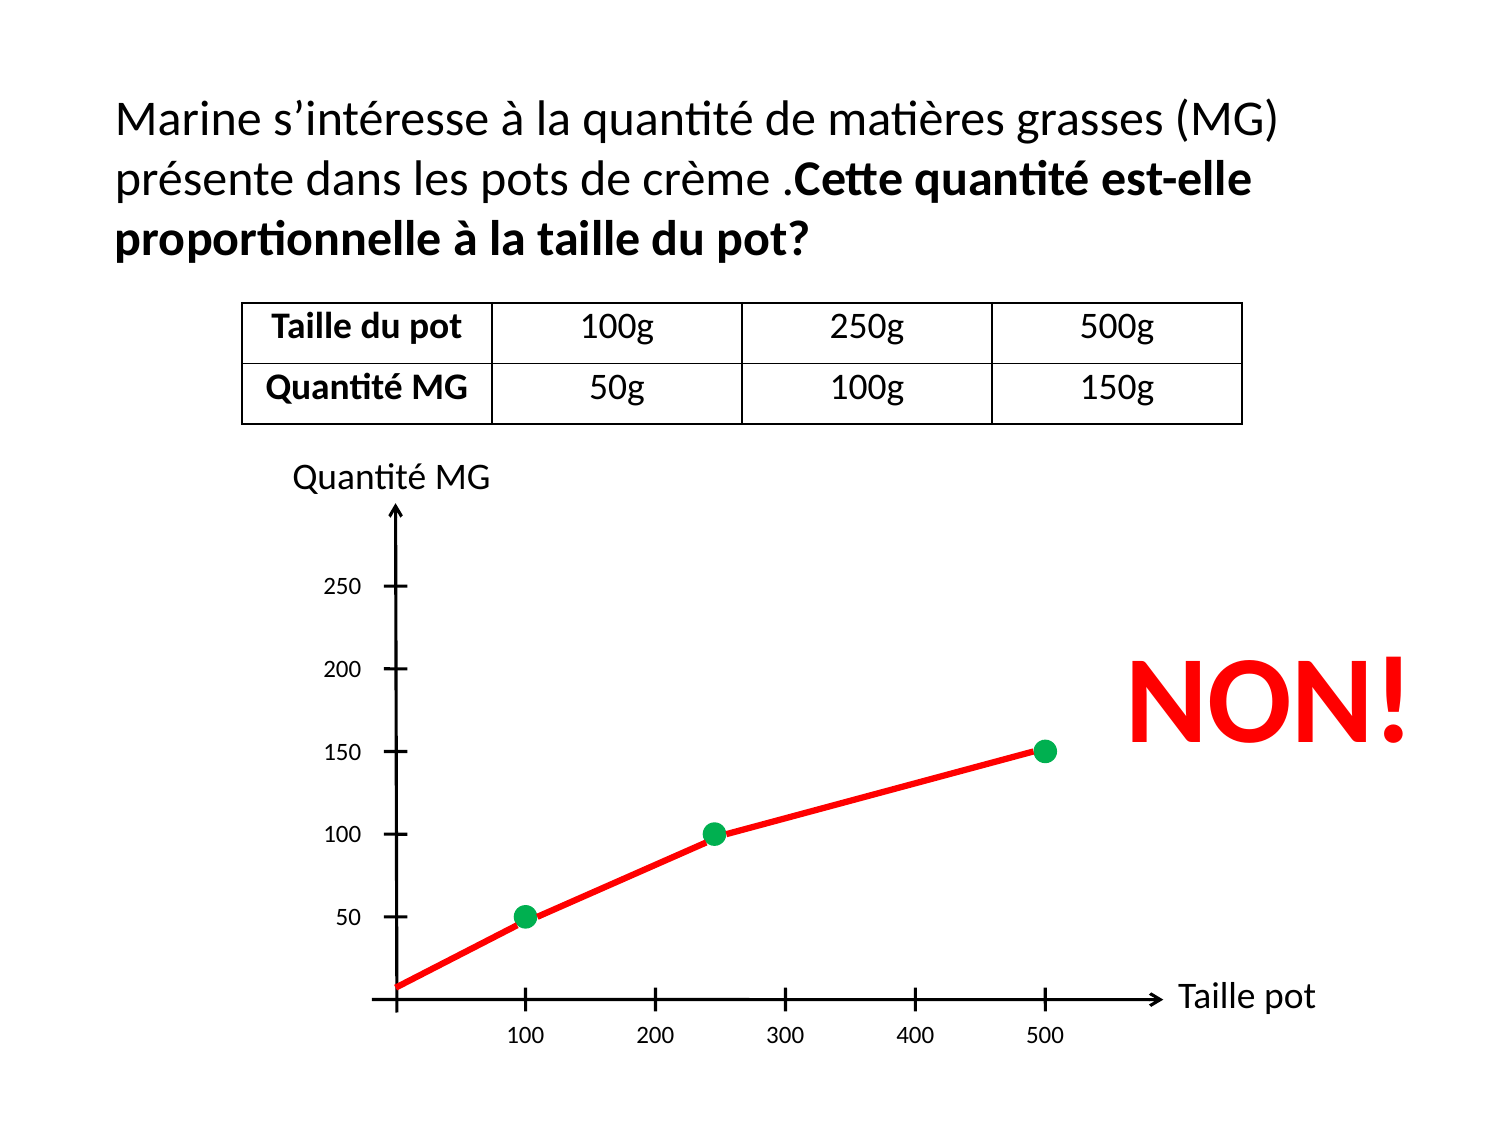

Marine s’intéresse à la quantité de matières grasses (MG) présente dans les pots de crème .Cette quantité est-elle proportionnelle à la taille du pot?
| Taille du pot | 100g | 250g | 500g |
| --- | --- | --- | --- |
| Quantité MG | 50g | 100g | 150g |
Quantité MG
250
NON!
200
150
100
50
Taille pot
100
200
300
400
500